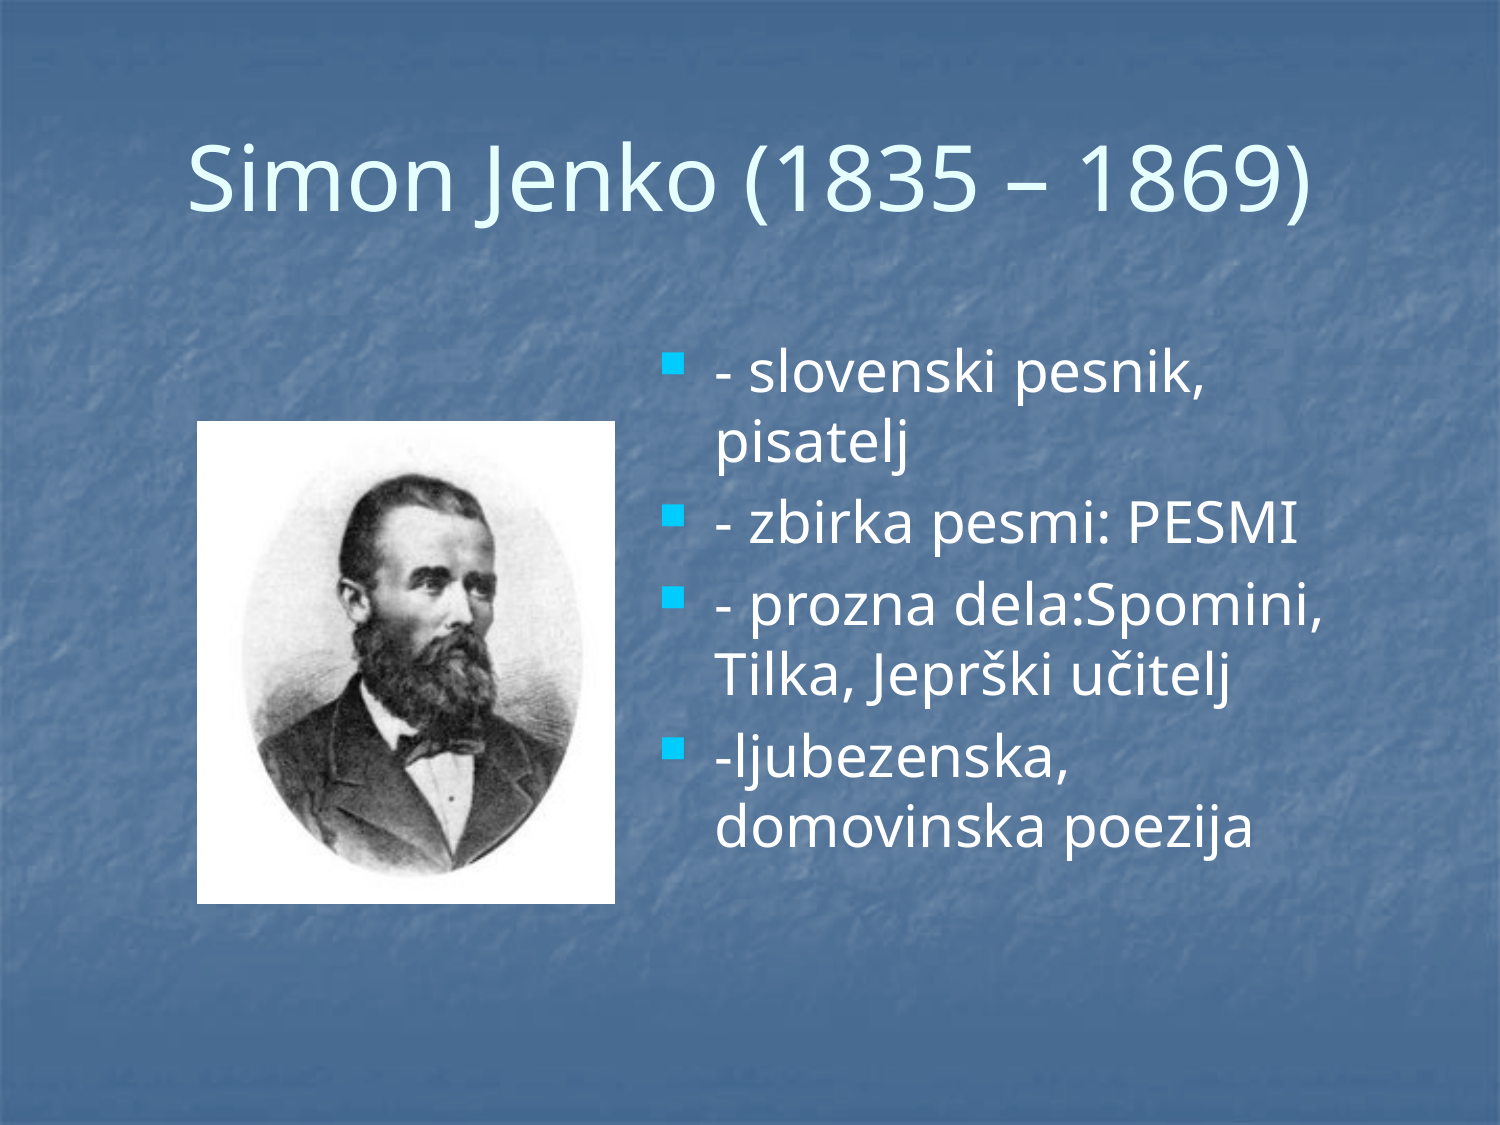

# Simon Jenko (1835 – 1869)
- slovenski pesnik, pisatelj
- zbirka pesmi: PESMI
- prozna dela:Spomini, Tilka, Jeprški učitelj
-ljubezenska, domovinska poezija